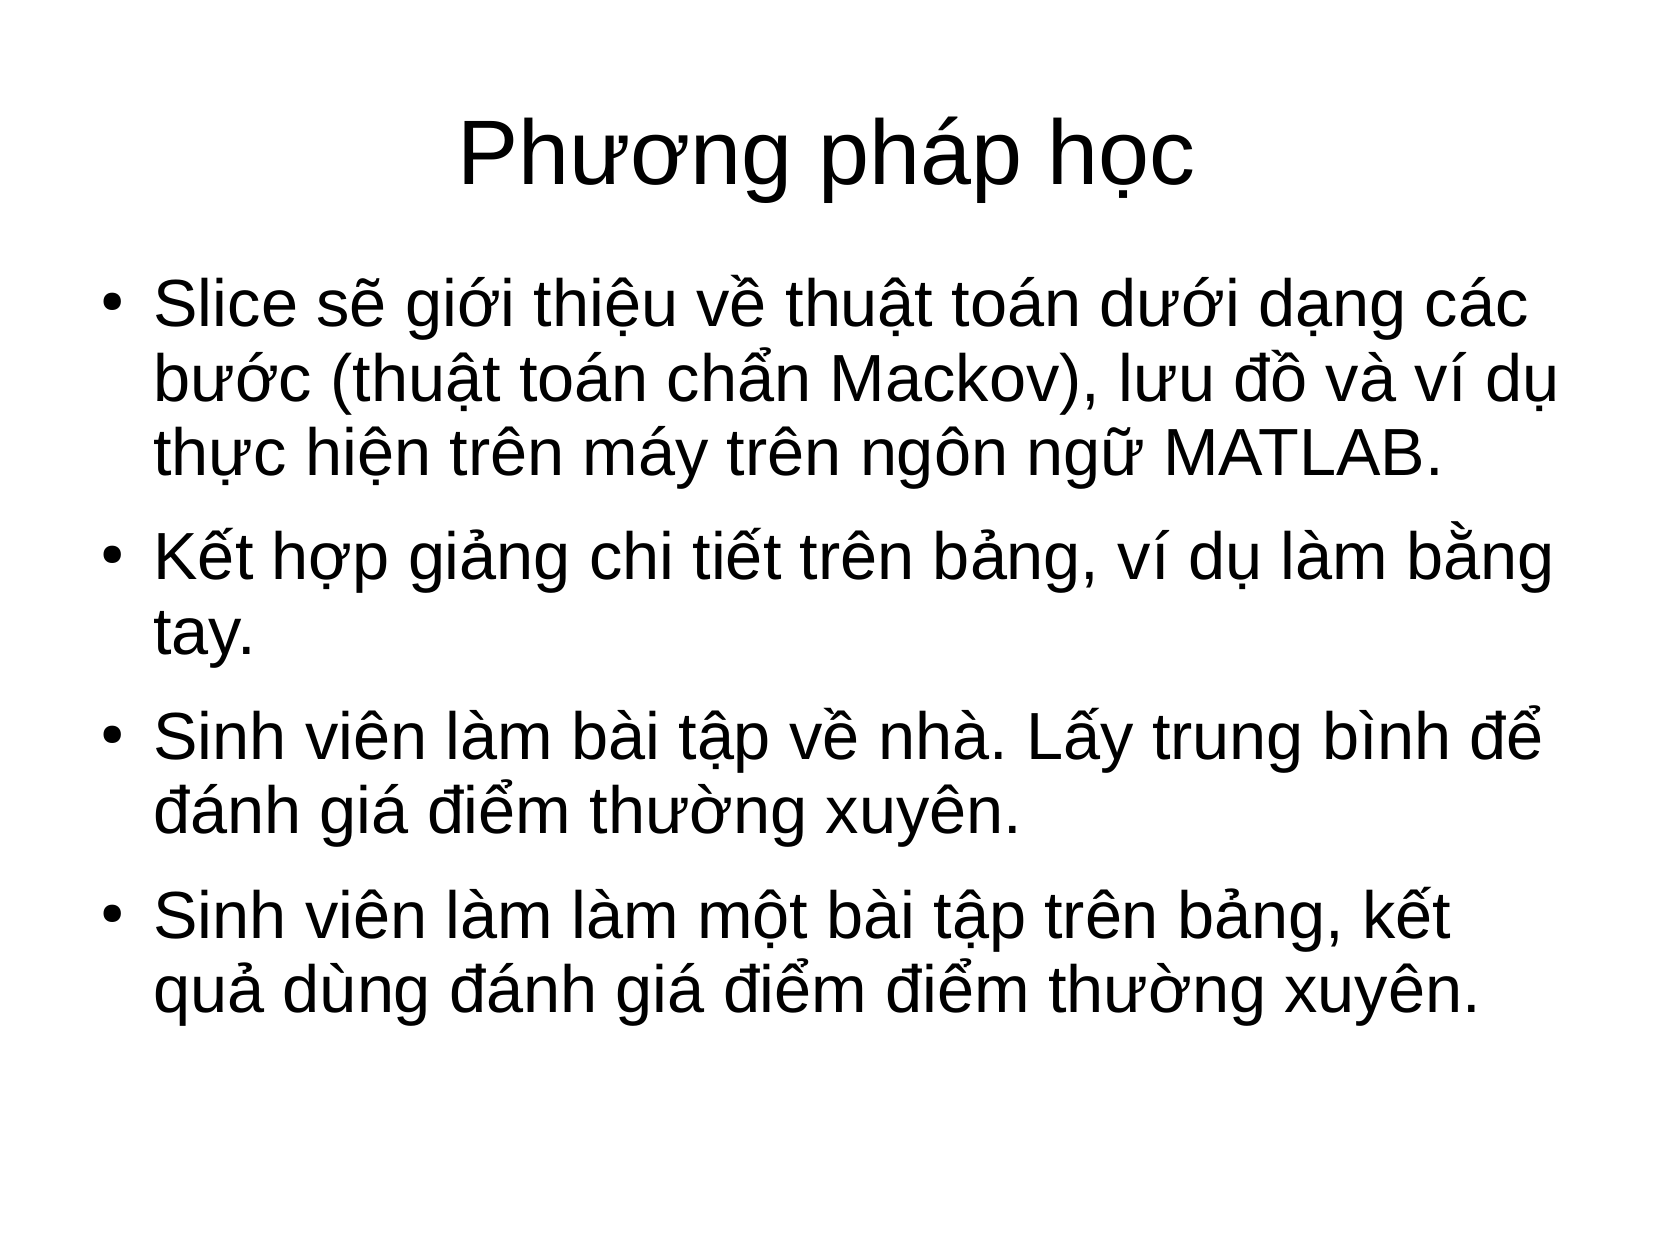

# Phương pháp học
Slice sẽ giới thiệu về thuật toán dưới dạng các bước (thuật toán chẩn Mackov), lưu đồ và ví dụ thực hiện trên máy trên ngôn ngữ MATLAB.
Kết hợp giảng chi tiết trên bảng, ví dụ làm bằng tay.
Sinh viên làm bài tập về nhà. Lấy trung bình để đánh giá điểm thường xuyên.
Sinh viên làm làm một bài tập trên bảng, kết quả dùng đánh giá điểm điểm thường xuyên.